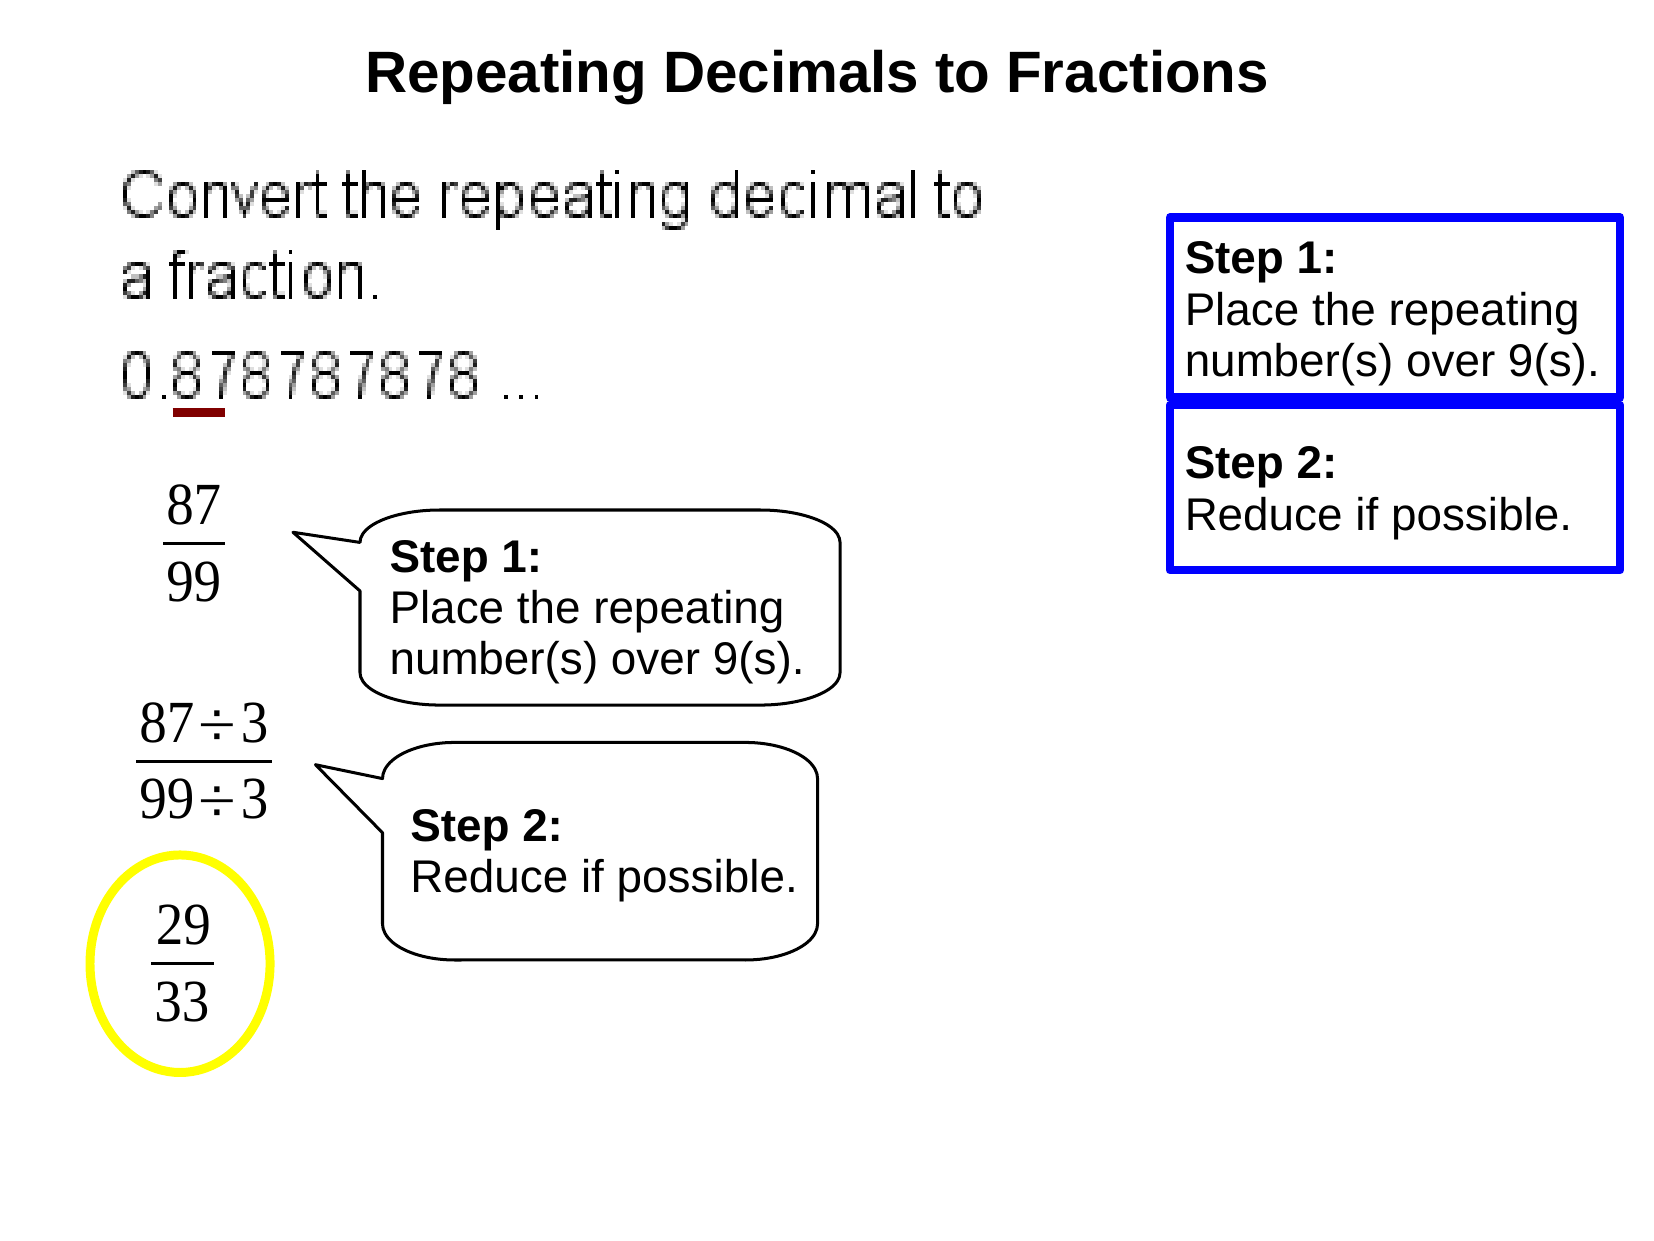

Repeating Decimals to Fractions
Step 1:
Place the repeating number(s) over 9(s).
Step 2:
Reduce if possible.
Step 1:
Place the repeating
number(s) over 9(s).
Step 2:
Reduce if possible.